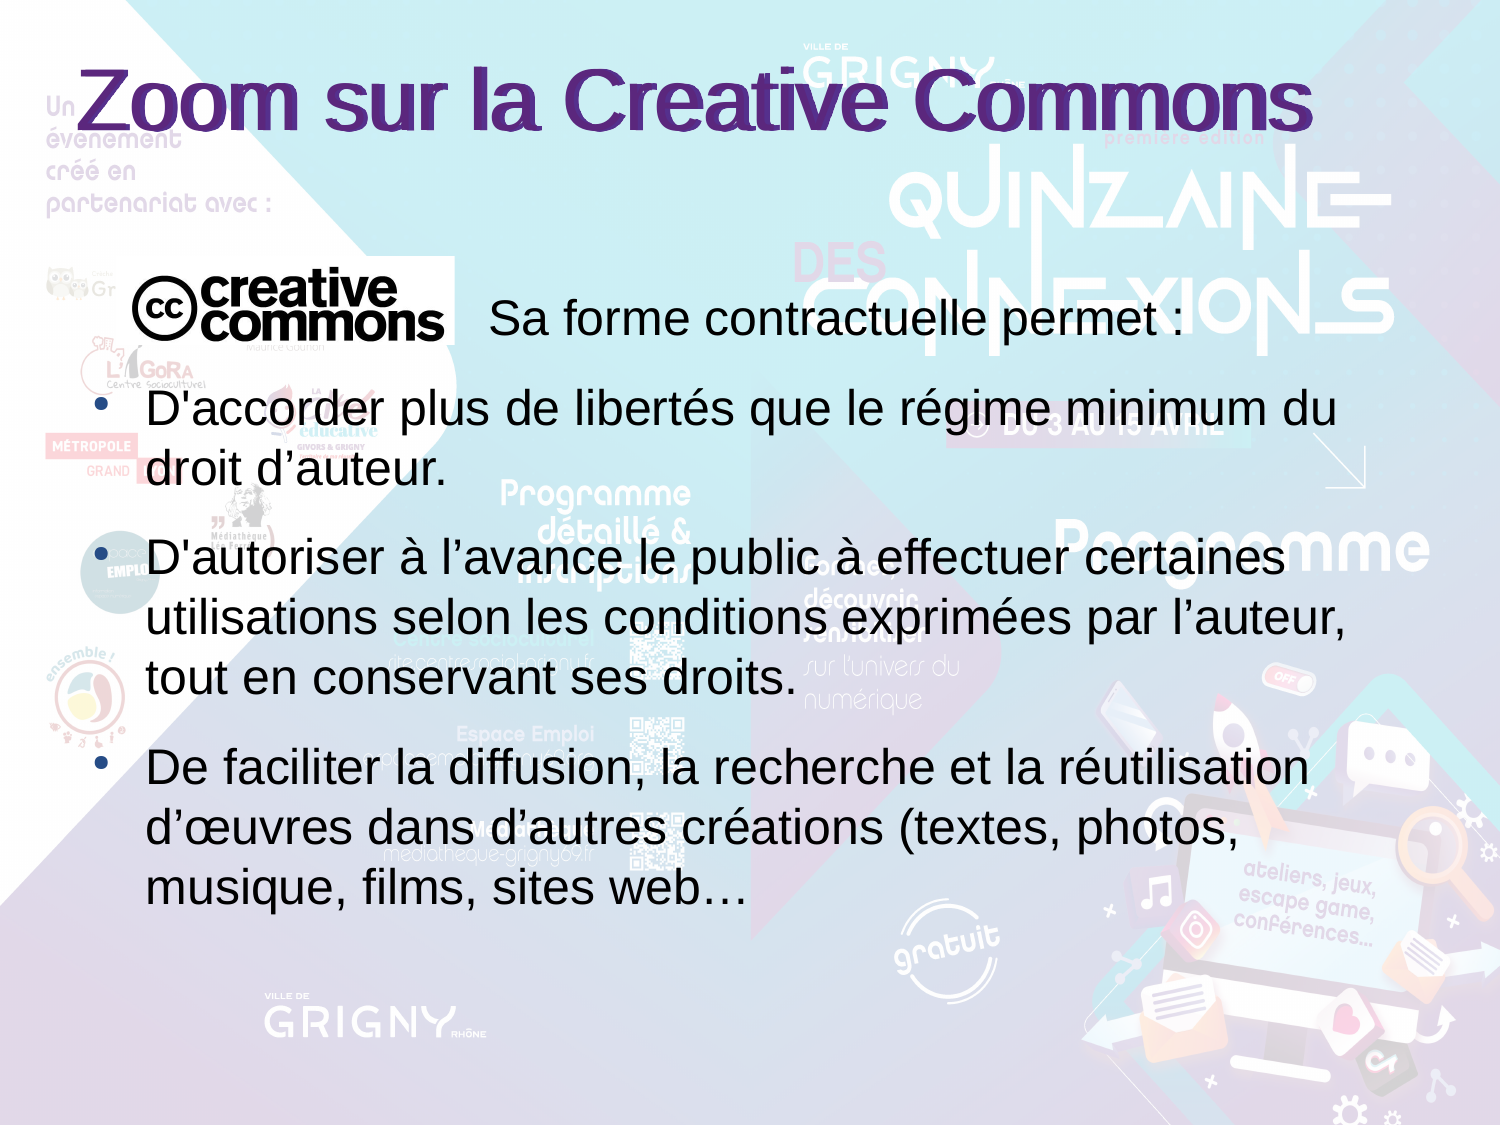

# Zoom sur la Creative Commons
Sa forme contractuelle permet :
D'accorder plus de libertés que le régime minimum du droit d’auteur.
D'autoriser à l’avance le public à effectuer certaines utilisations selon les conditions exprimées par l’auteur, tout en conservant ses droits.
De faciliter la diffusion, la recherche et la réutilisation d’œuvres dans d’autres créations (textes, photos, musique, films, sites web…